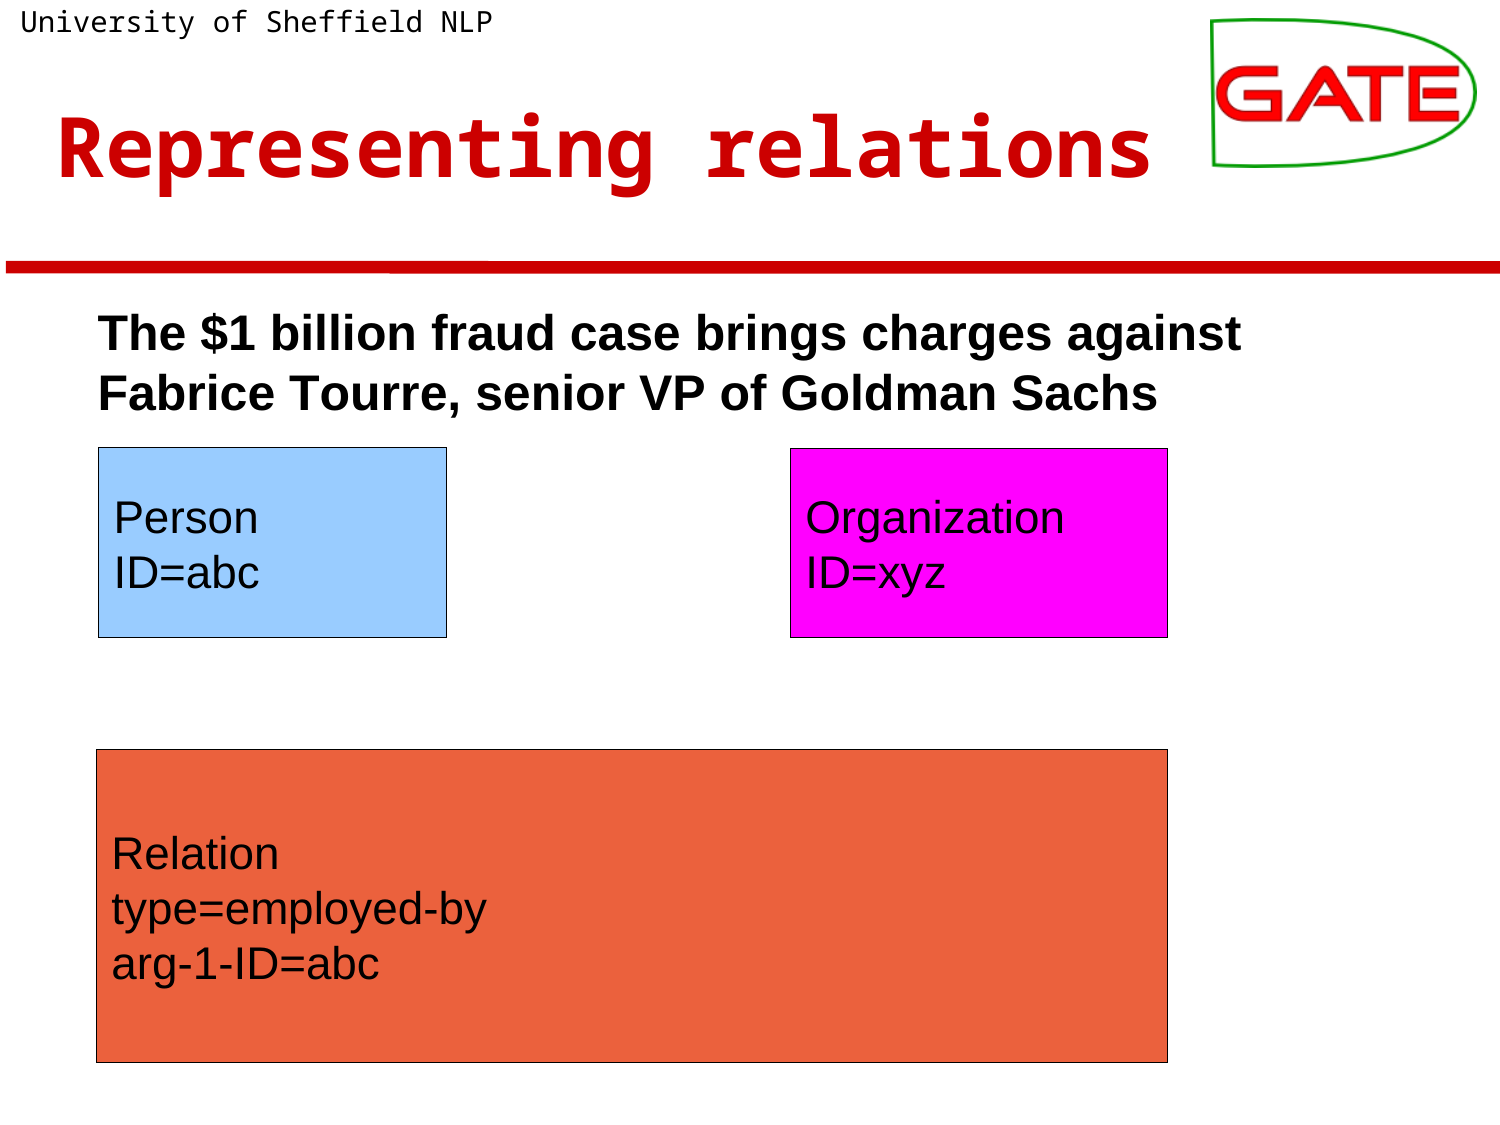

# Representing relations
The $1 billion fraud case brings charges against Fabrice Tourre, senior VP of Goldman Sachs
Person
ID=abc
Organization
ID=xyz
Relation
type=employed-by
arg-1-ID=abc